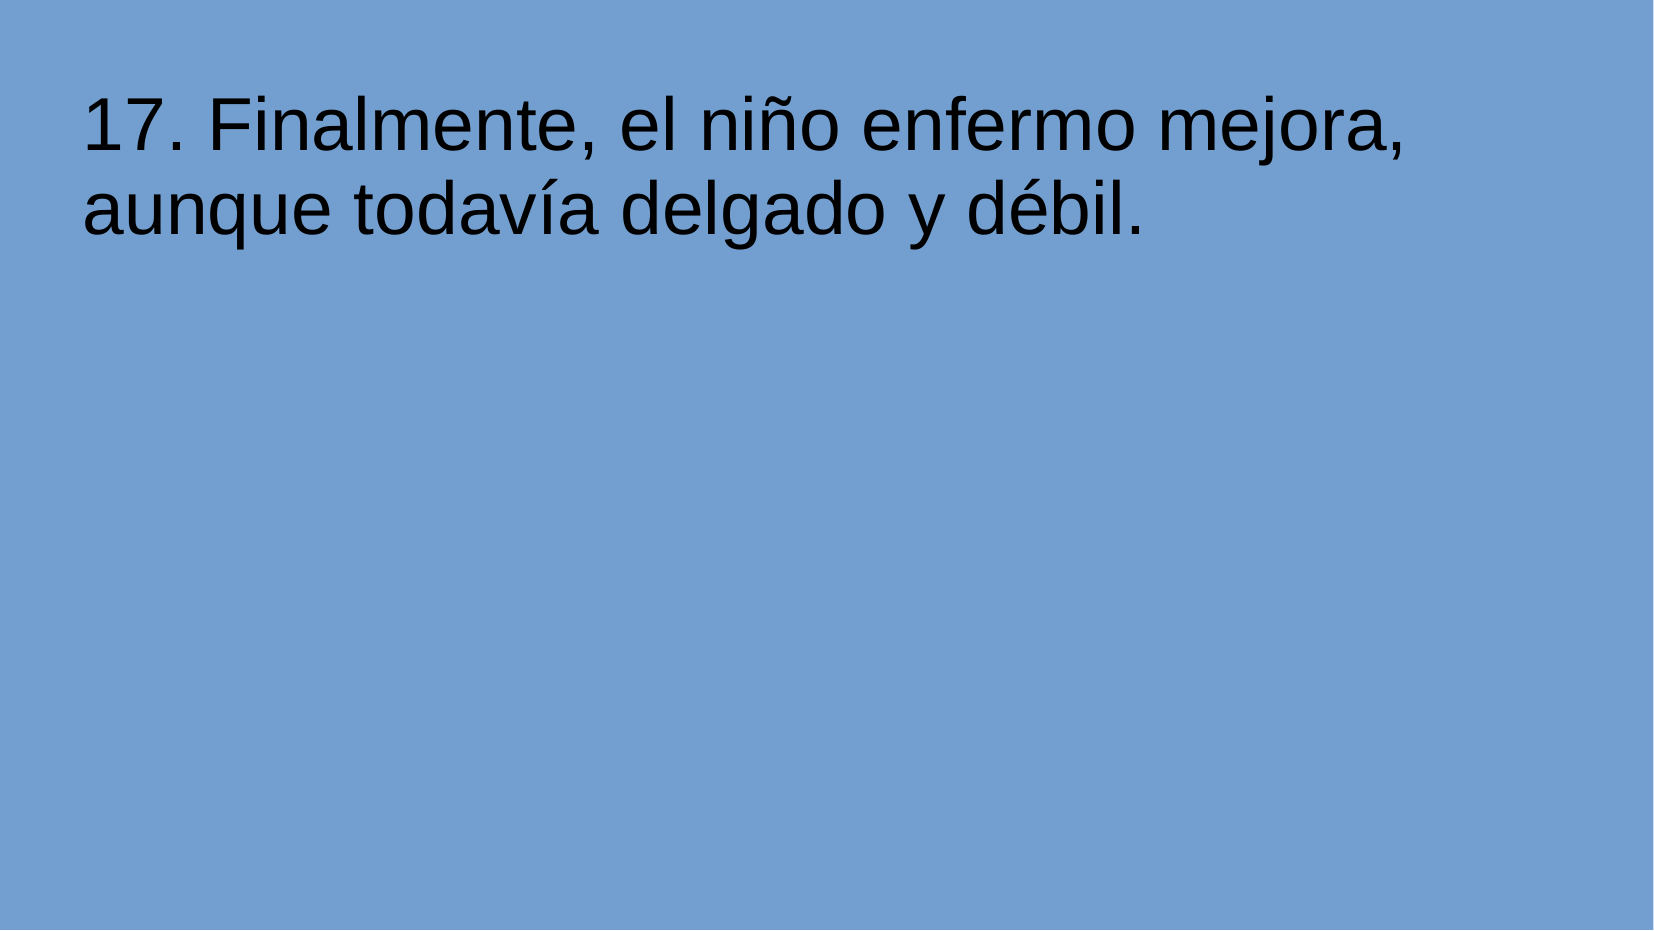

# 17. Finalmente, el niño enfermo mejora, aunque todavía delgado y débil.